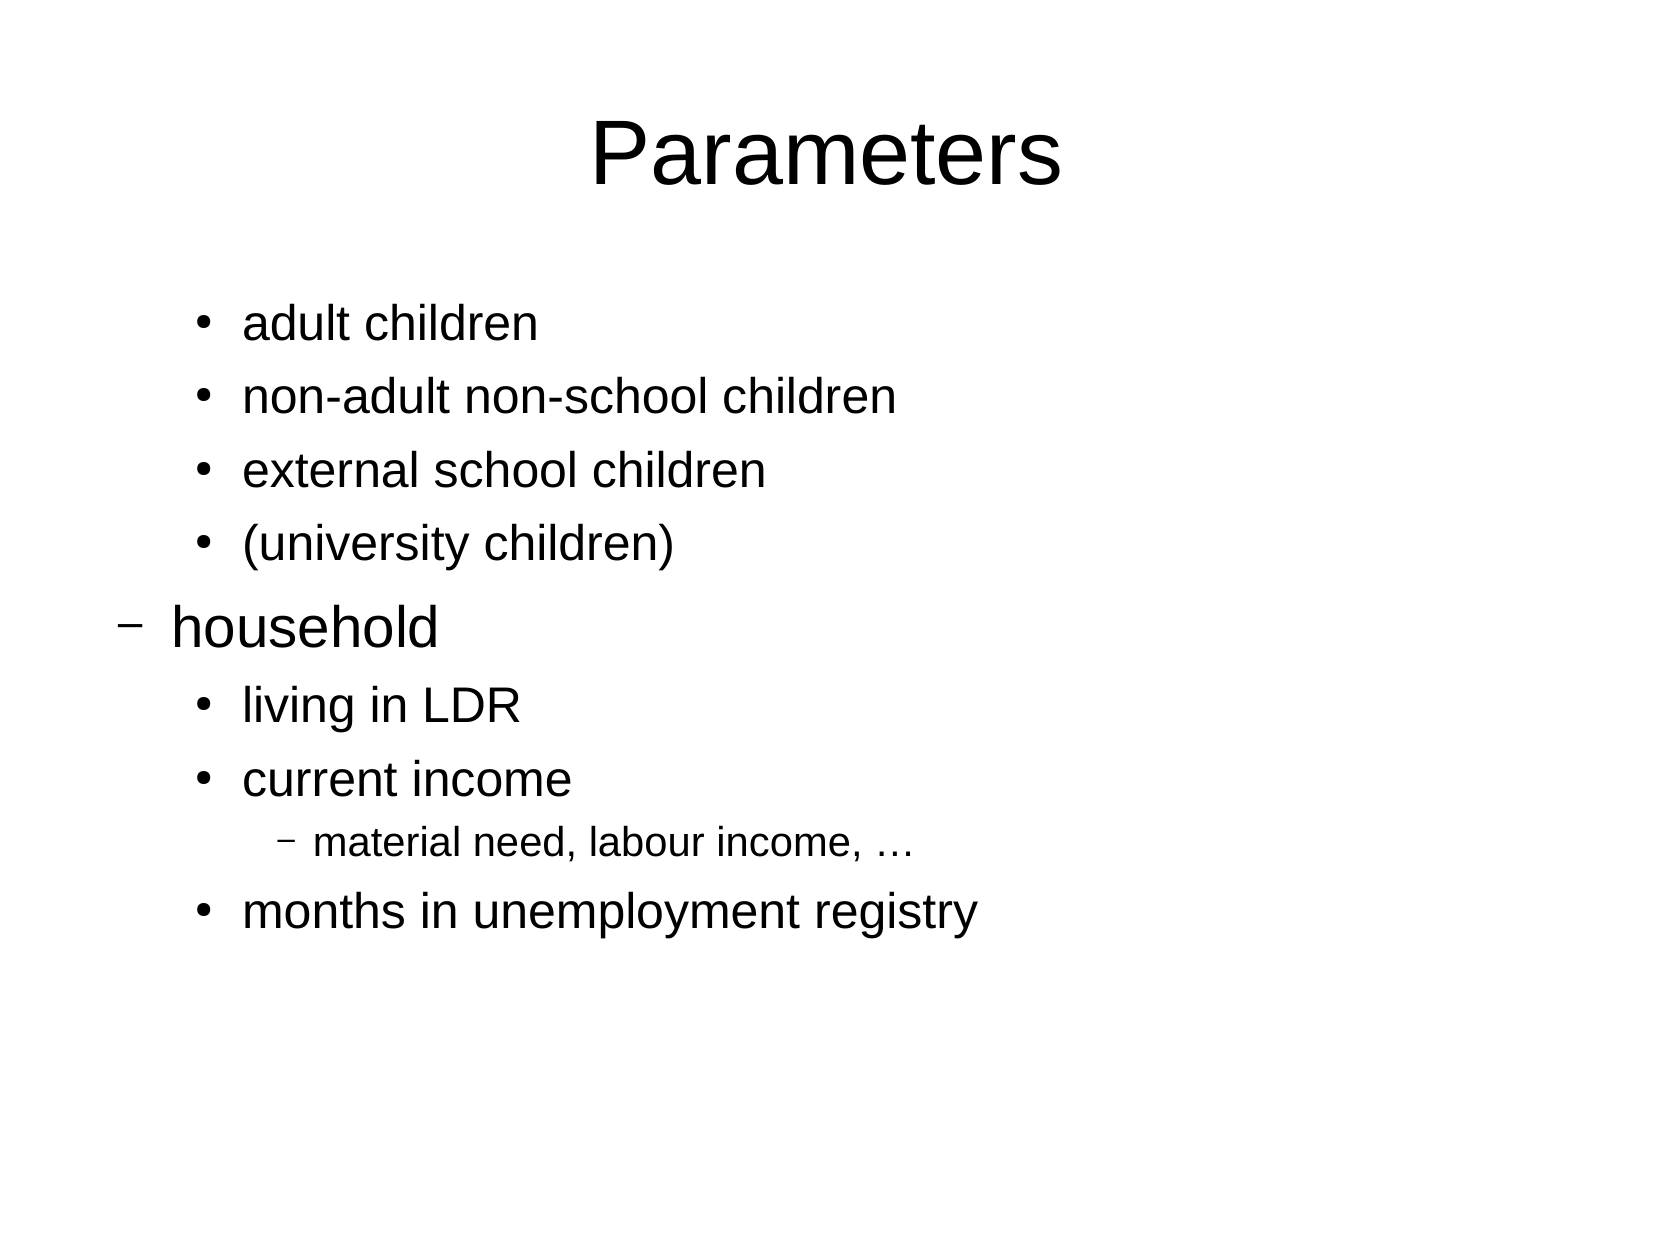

# Parameters
adult children
non-adult non-school children
external school children
(university children)
household
living in LDR
current income
material need, labour income, …
months in unemployment registry